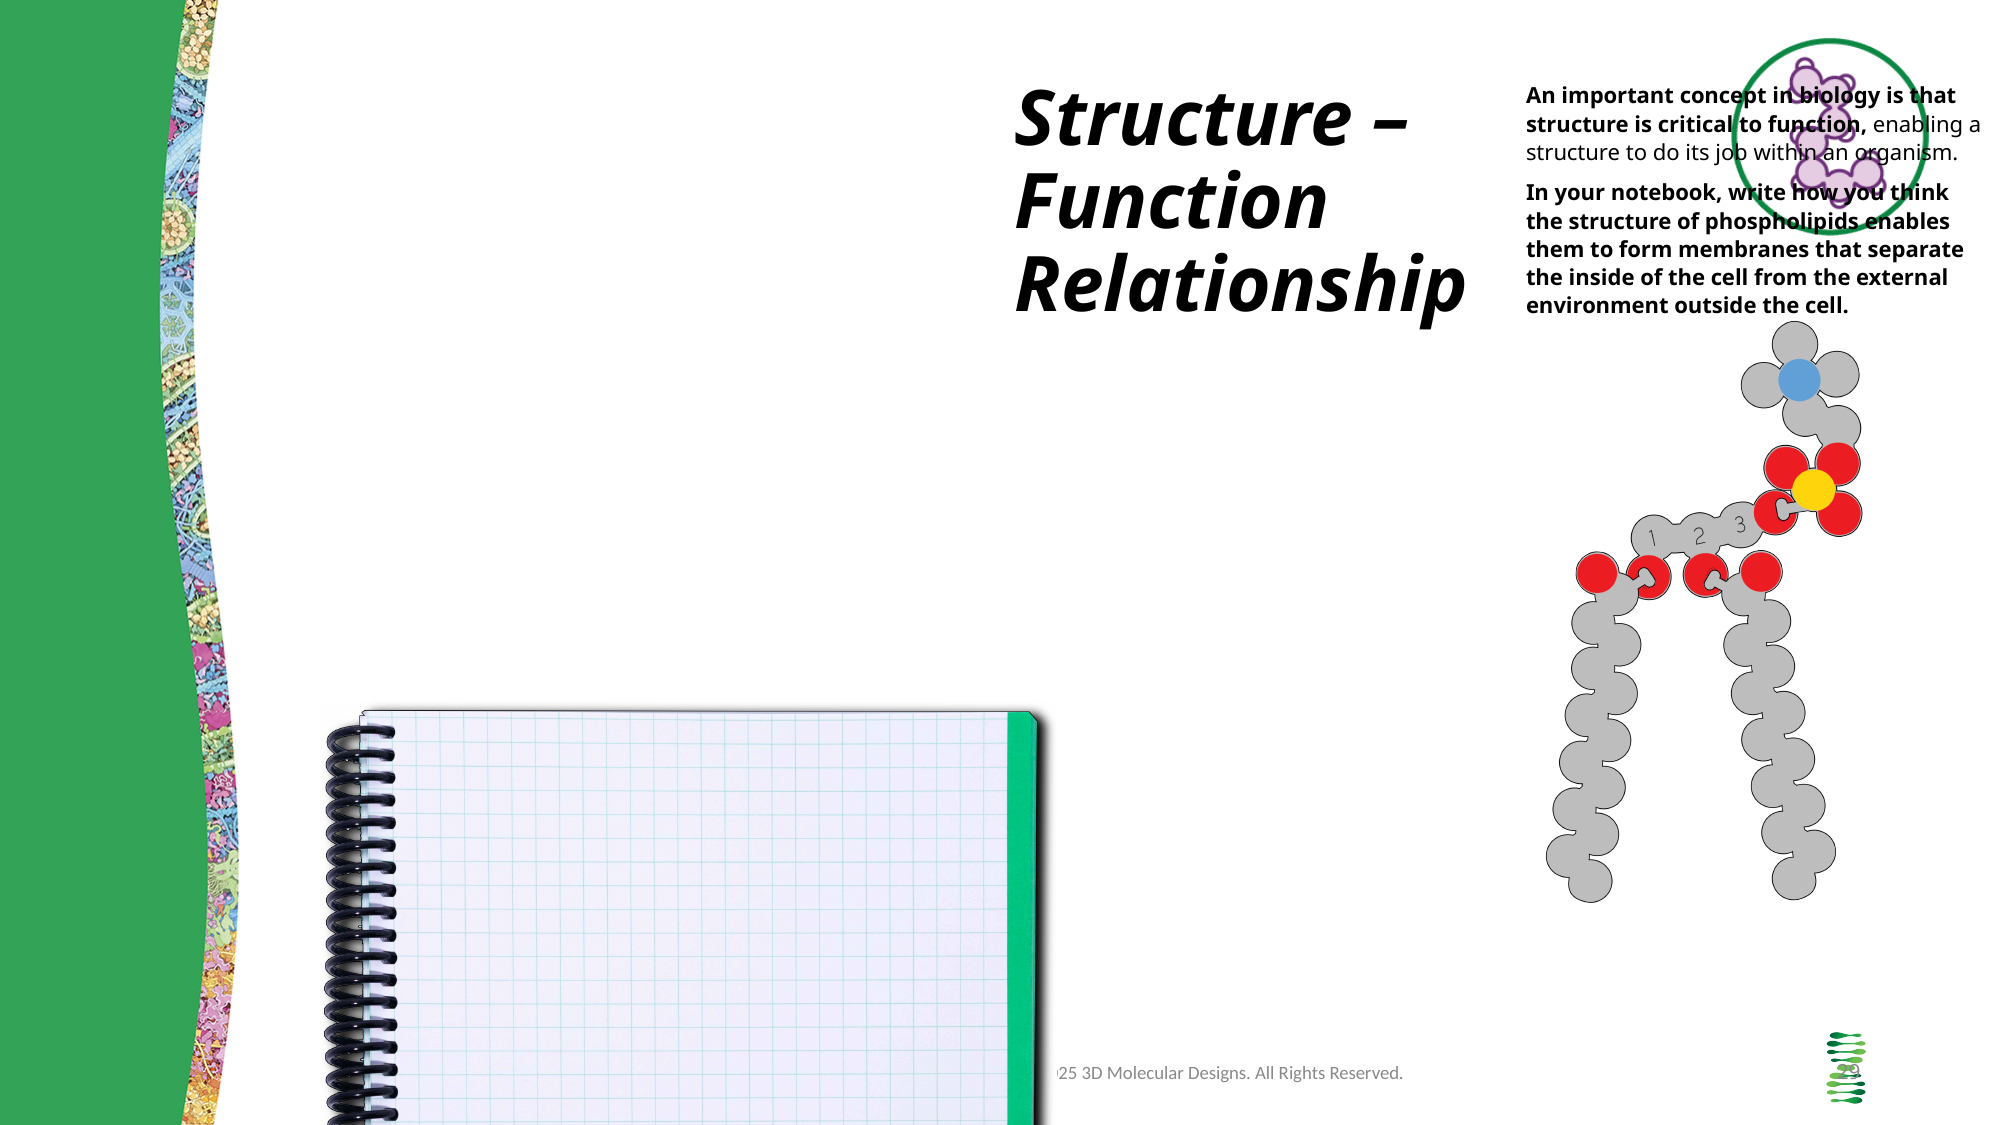

# Structure –Function Relationship
An important concept in biology is that structure is critical to function, enabling a structure to do its job within an organism.
In your notebook, write how you think the structure of phospholipids enables them to form membranes that separate the inside of the cell from the external environment outside the cell.